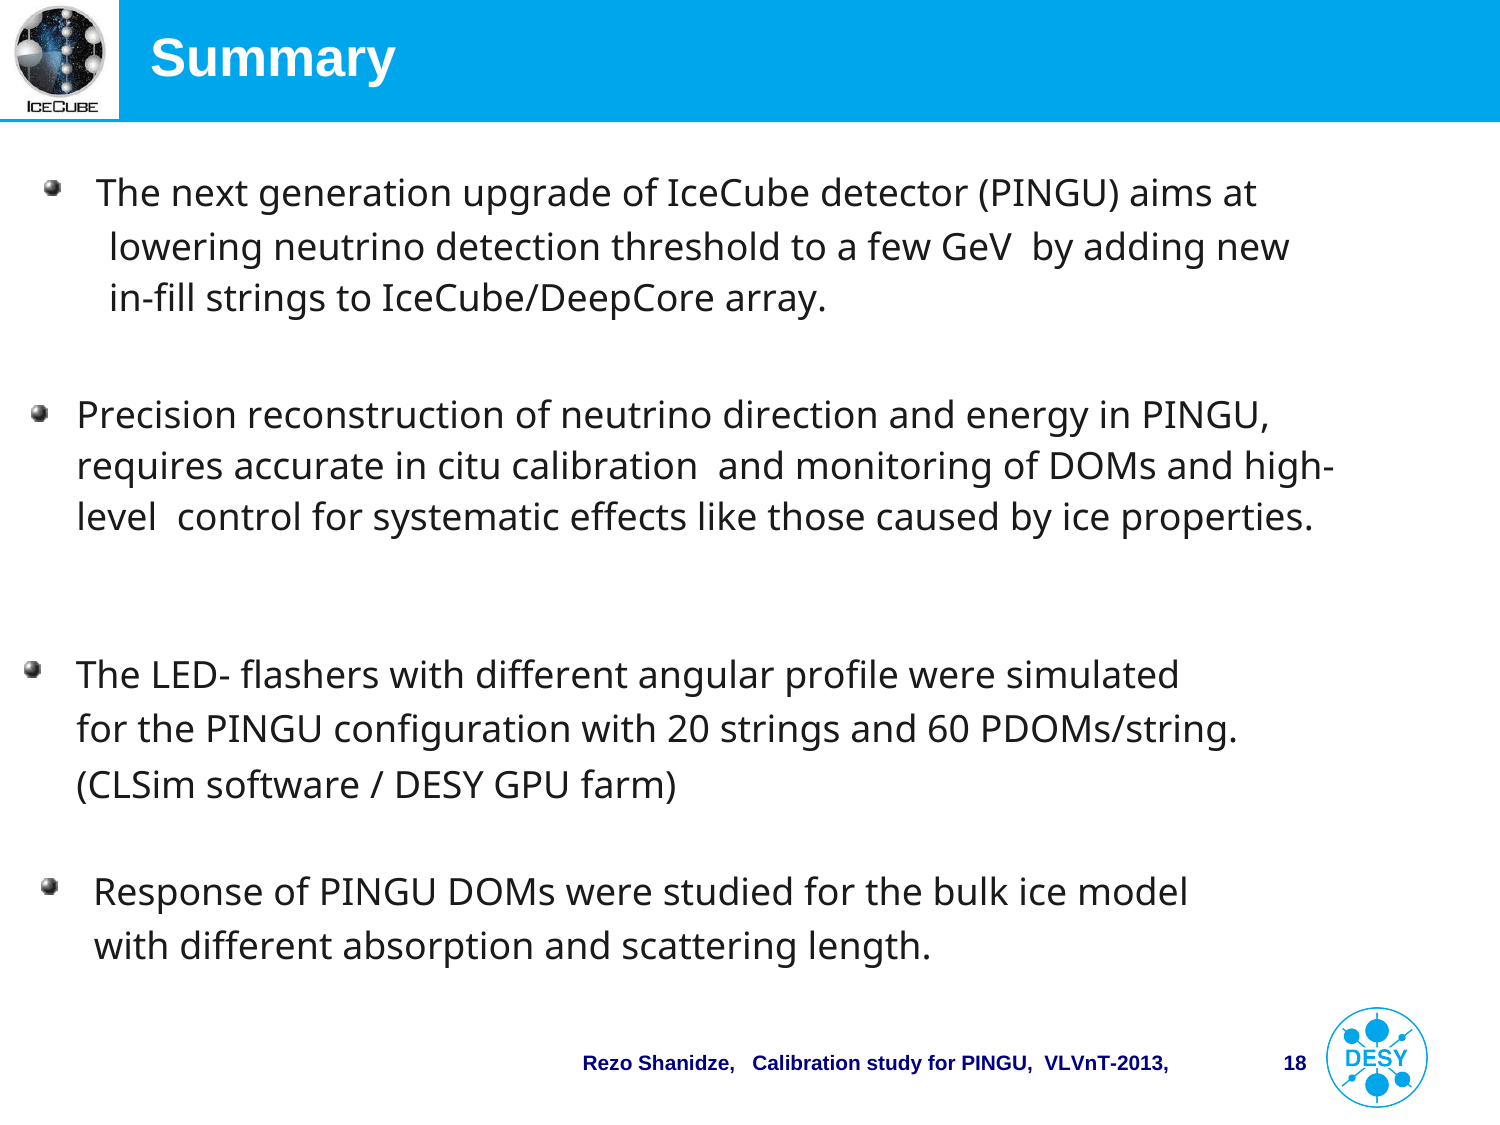

# Summary
 The next generation upgrade of IceCube detector (PINGU) aims at
 lowering neutrino detection threshold to a few GeV by adding new
 in-fill strings to IceCube/DeepCore array.
 Precision reconstruction of neutrino direction and energy in PINGU,
 requires accurate in citu calibration and monitoring of DOMs and high-
 level control for systematic effects like those caused by ice properties.
 The LED- flashers with different angular profile were simulated
 for the PINGU configuration with 20 strings and 60 PDOMs/string.
 (CLSim software / DESY GPU farm)
 Response of PINGU DOMs were studied for the bulk ice model
 with different absorption and scattering length.
Rezo Shanidze, Calibration study for PINGU, VLVnT-2013, 18